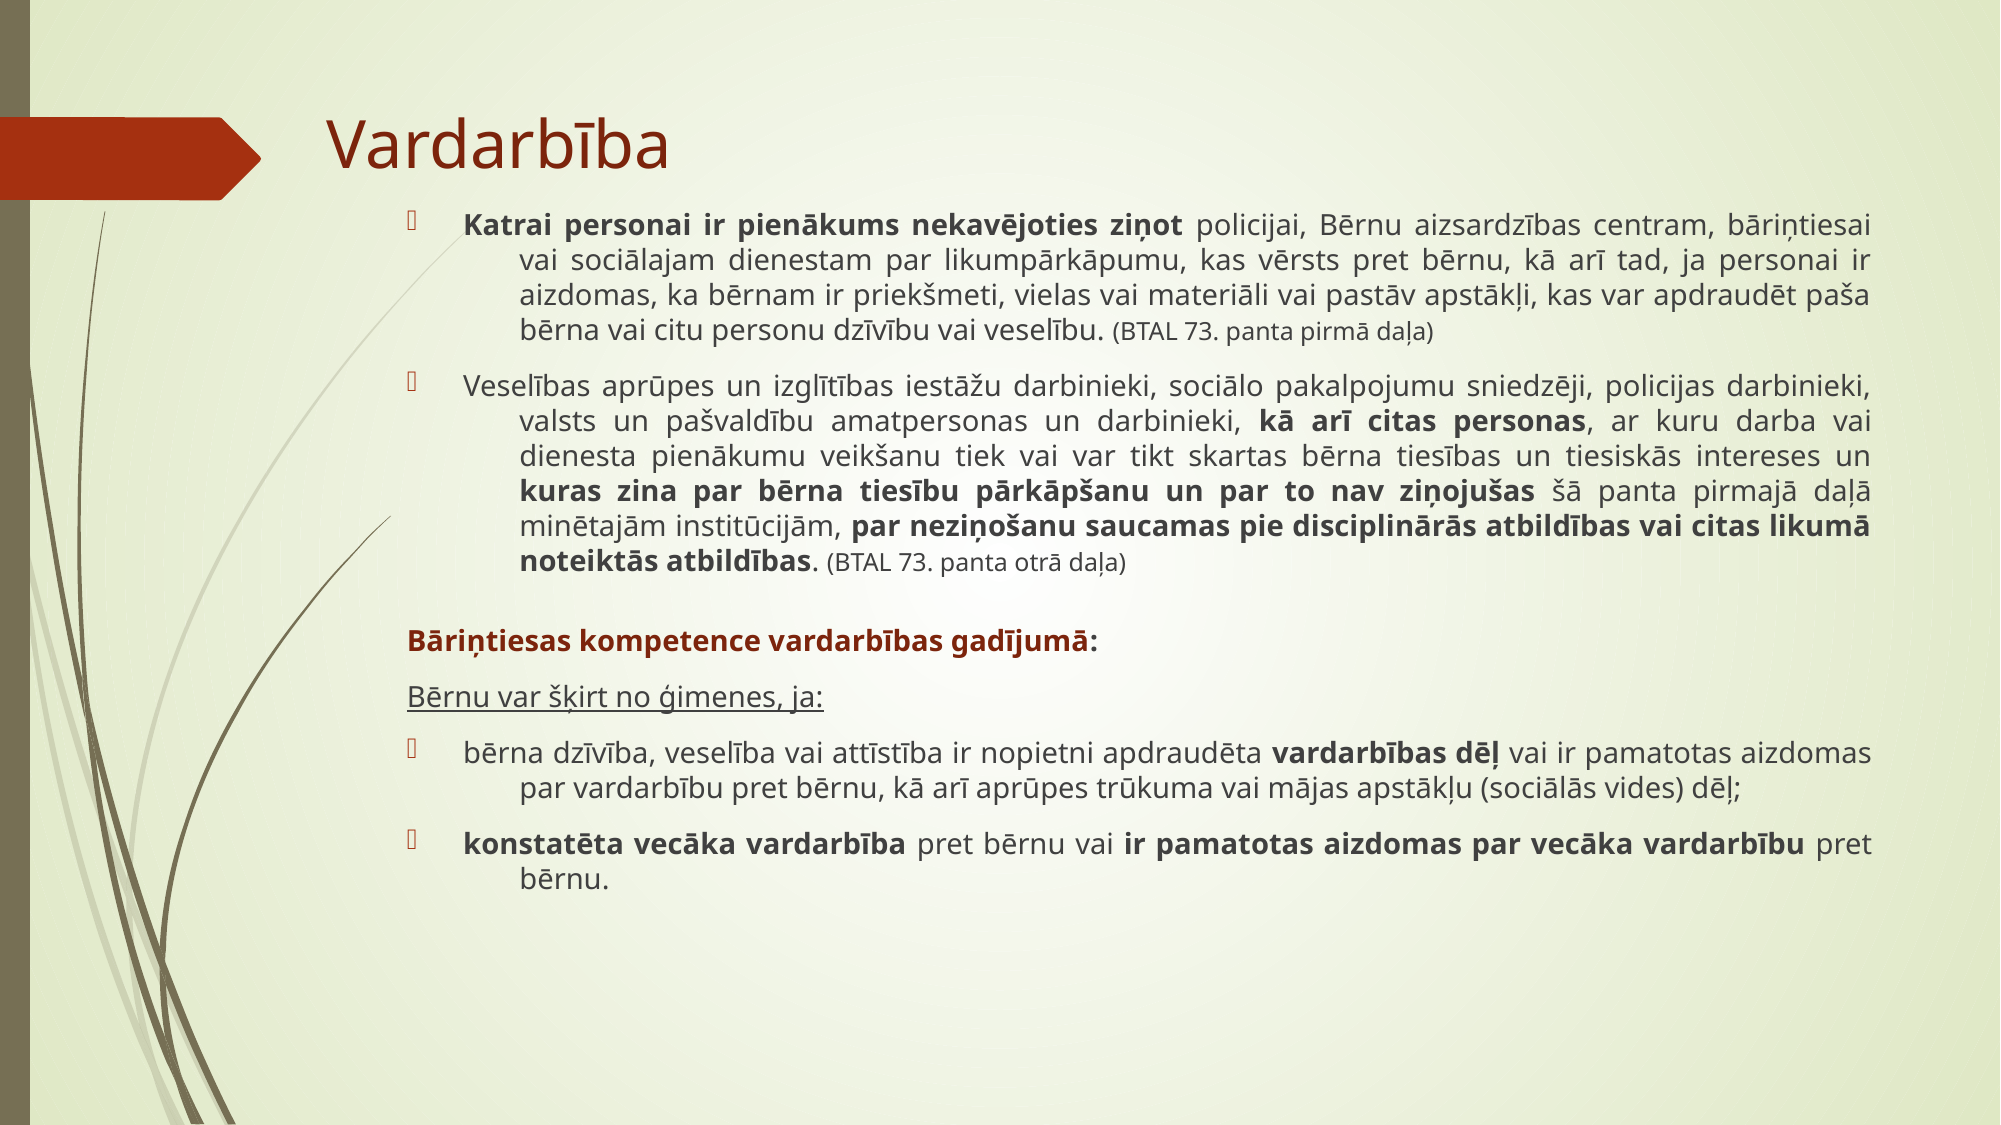

# Vardarbība
Katrai personai ir pienākums nekavējoties ziņot policijai, Bērnu aizsardzības centram, bāriņtiesai vai sociālajam dienestam par likumpārkāpumu, kas vērsts pret bērnu, kā arī tad, ja personai ir aizdomas, ka bērnam ir priekšmeti, vielas vai materiāli vai pastāv apstākļi, kas var apdraudēt paša bērna vai citu personu dzīvību vai veselību. (BTAL 73. panta pirmā daļa)
Veselības aprūpes un izglītības iestāžu darbinieki, sociālo pakalpojumu sniedzēji, policijas darbinieki, valsts un pašvaldību amatpersonas un darbinieki, kā arī citas personas, ar kuru darba vai dienesta pienākumu veikšanu tiek vai var tikt skartas bērna tiesības un tiesiskās intereses un kuras zina par bērna tiesību pārkāpšanu un par to nav ziņojušas šā panta pirmajā daļā minētajām institūcijām, par neziņošanu saucamas pie disciplinārās atbildības vai citas likumā noteiktās atbildības. (BTAL 73. panta otrā daļa)
Bāriņtiesas kompetence vardarbības gadījumā:
Bērnu var šķirt no ģimenes, ja:
bērna dzīvība, veselība vai attīstība ir nopietni apdraudēta vardarbības dēļ vai ir pamatotas aizdomas par vardarbību pret bērnu, kā arī aprūpes trūkuma vai mājas apstākļu (sociālās vides) dēļ;
konstatēta vecāka vardarbība pret bērnu vai ir pamatotas aizdomas par vecāka vardarbību pret bērnu.